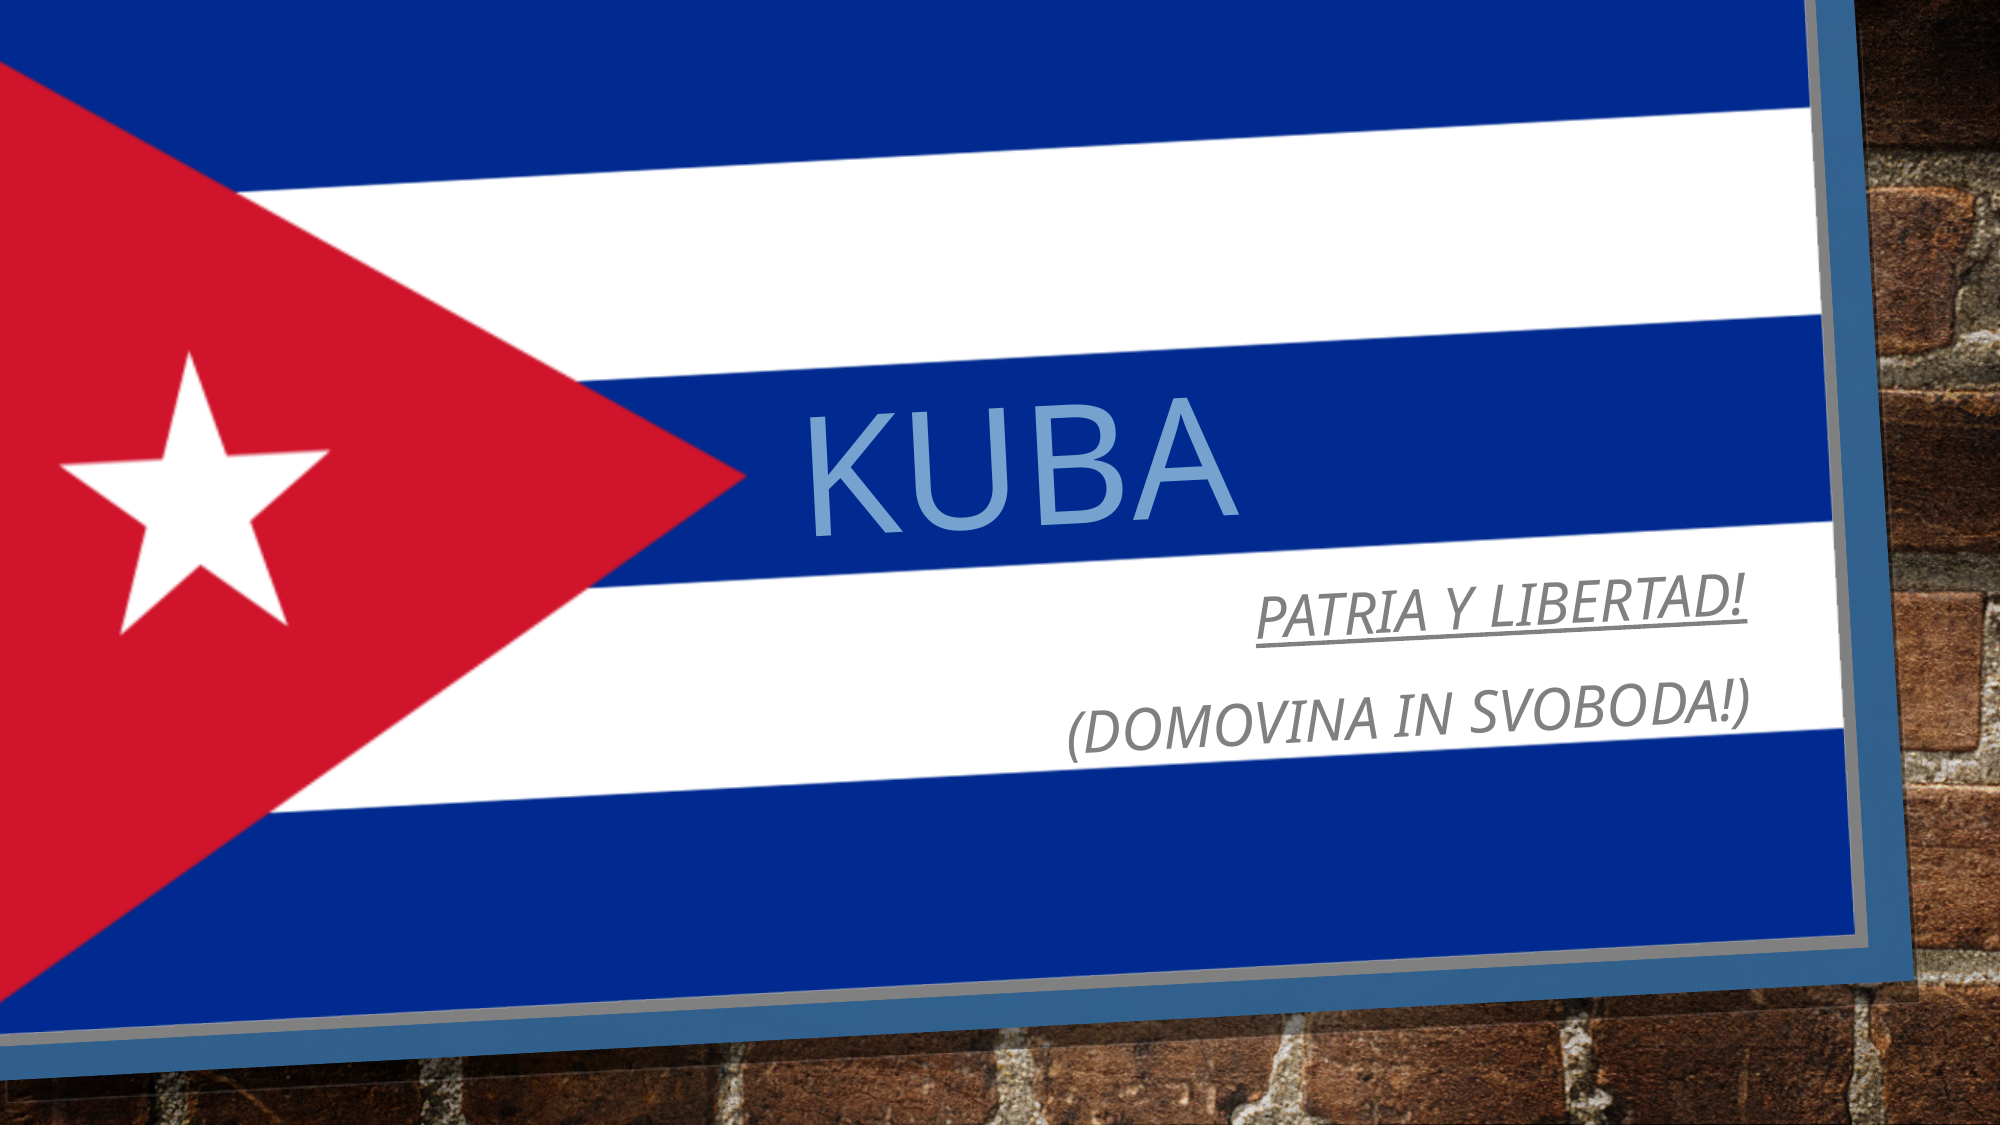

# kuba
Patria y Libertad!
(Domovina in svoboda!)